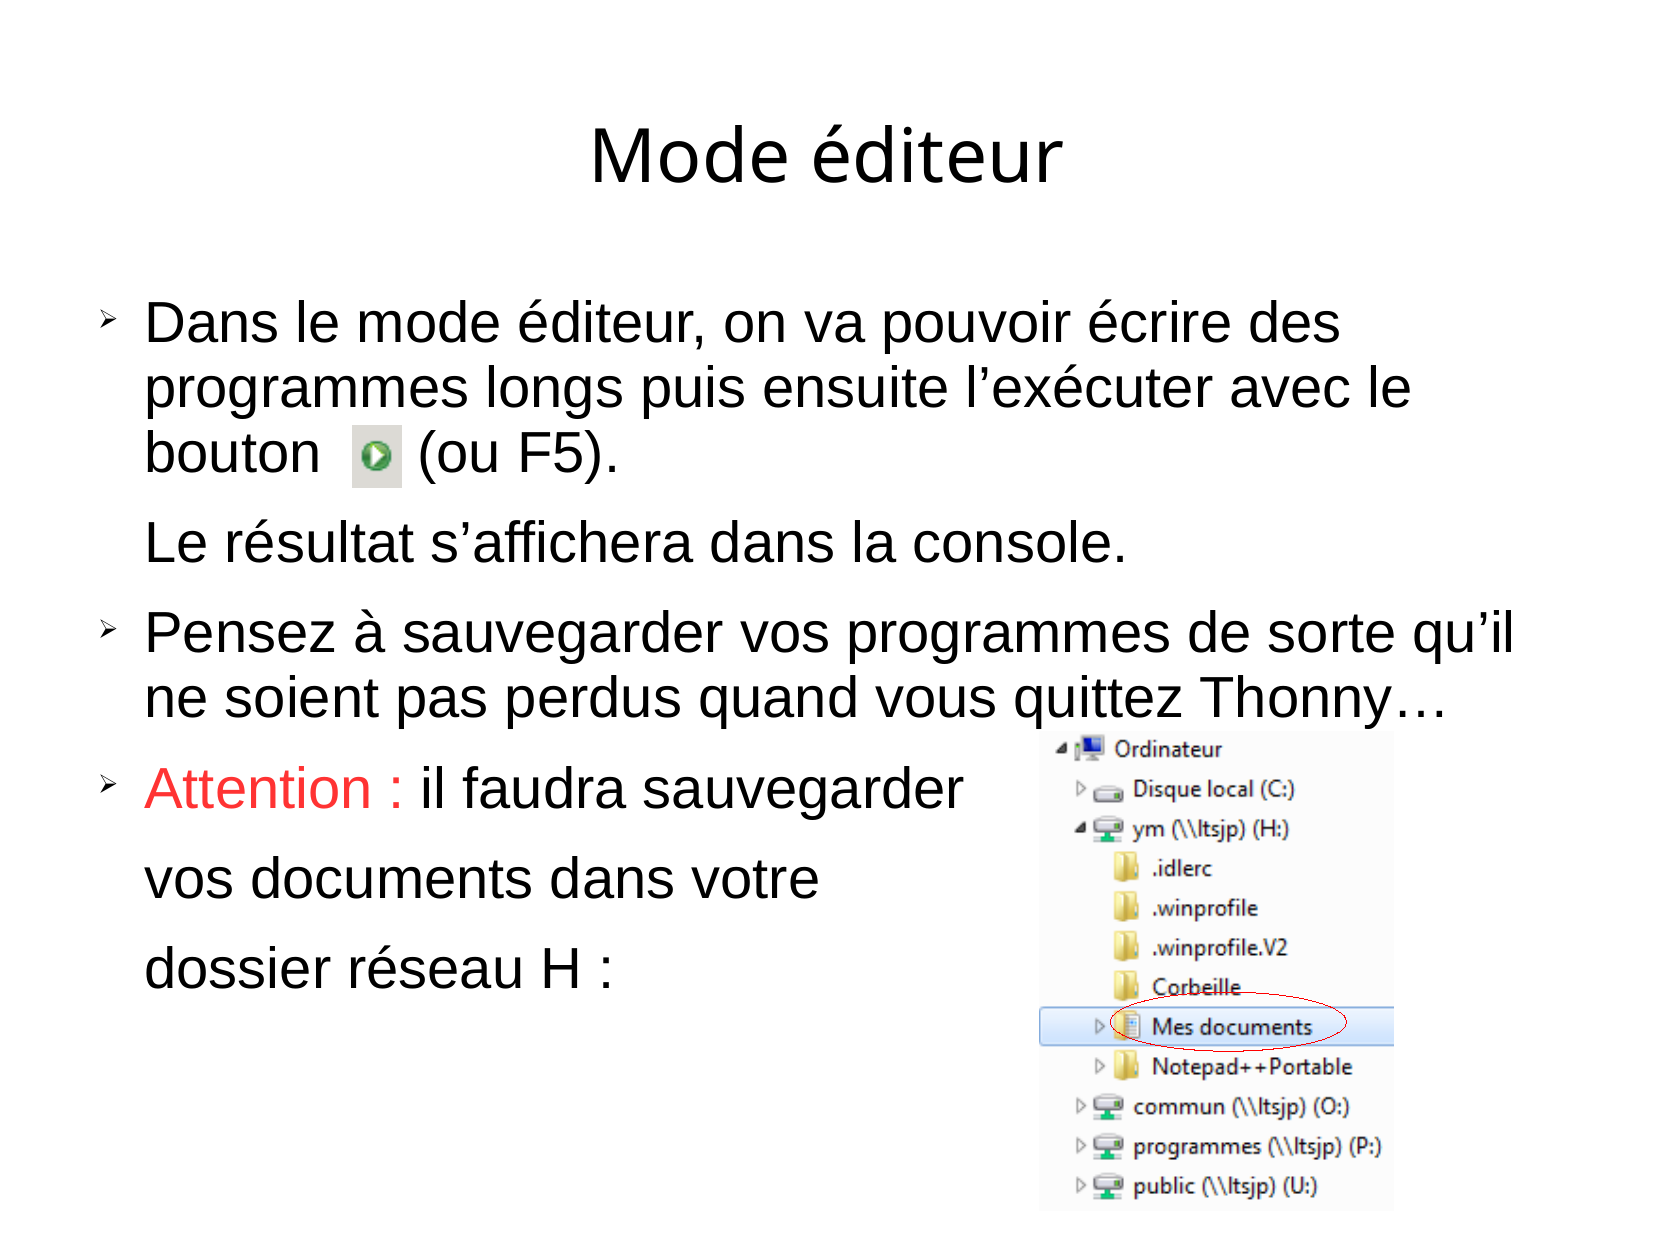

# Mode éditeur
Dans le mode éditeur, on va pouvoir écrire des programmes longs puis ensuite l’exécuter avec le bouton (ou F5).
Le résultat s’affichera dans la console.
Pensez à sauvegarder vos programmes de sorte qu’il ne soient pas perdus quand vous quittez Thonny…
Attention : il faudra sauvegarder
vos documents dans votre
dossier réseau H :